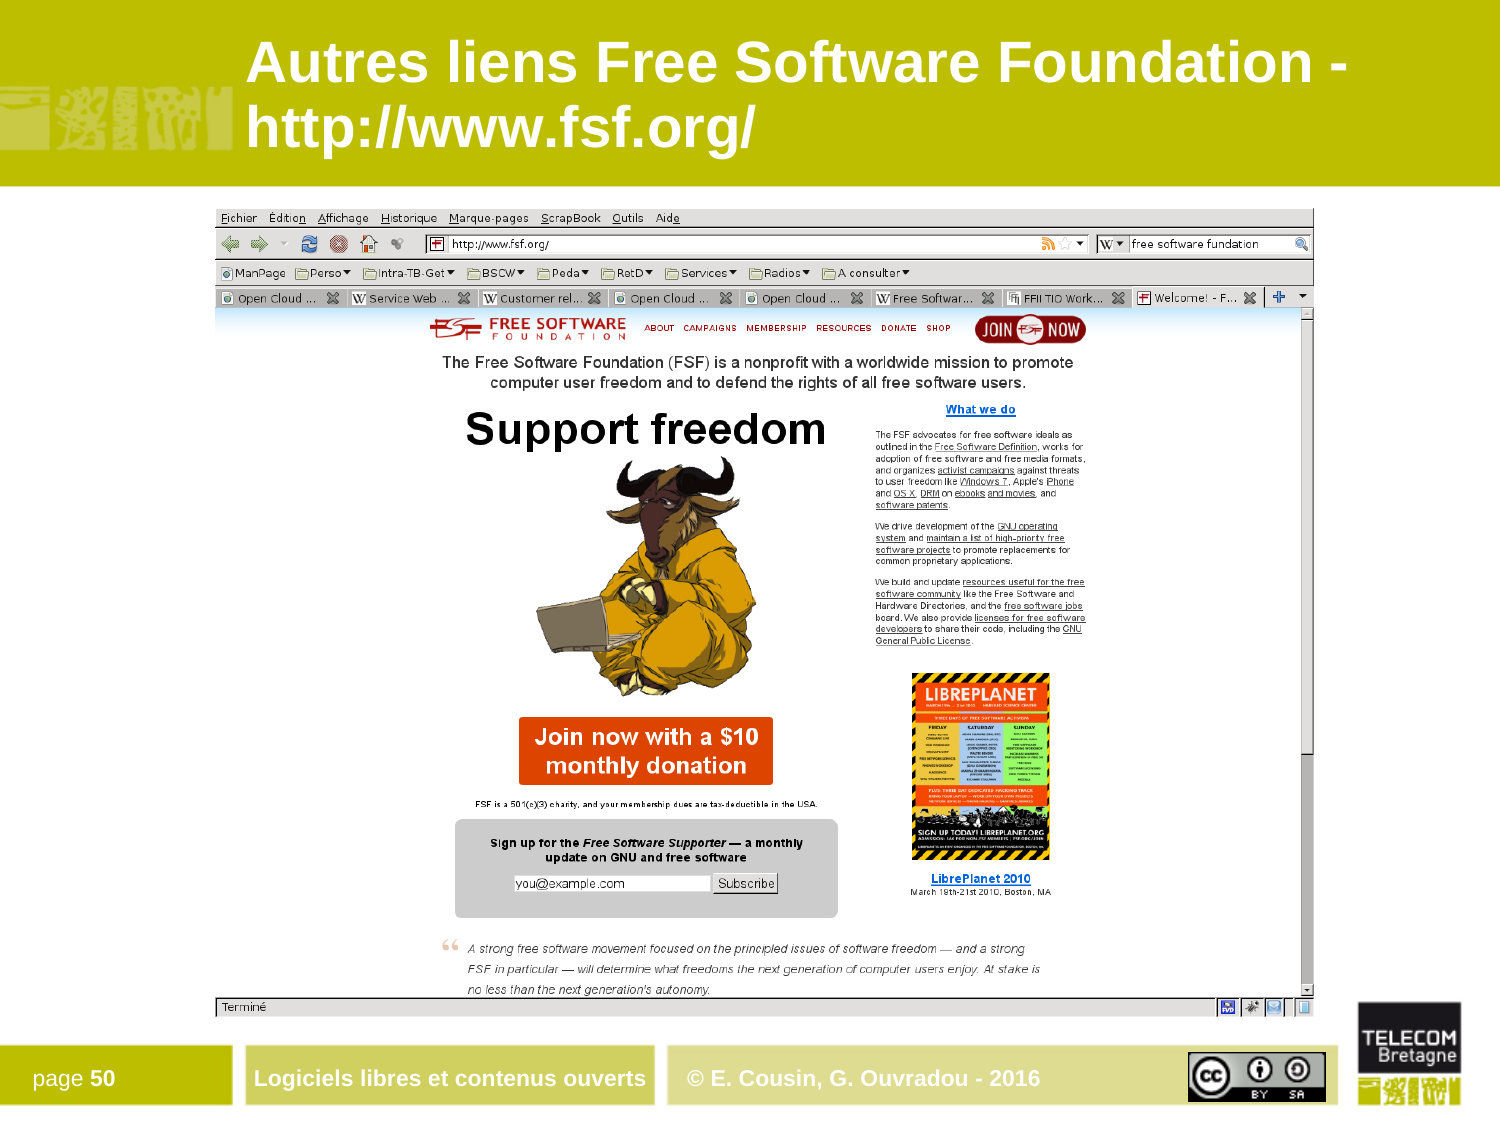

# Autres liens Free Software Foundation - http://www.fsf.org/
50
© E. Cousin, G. Ouvradou - 2016